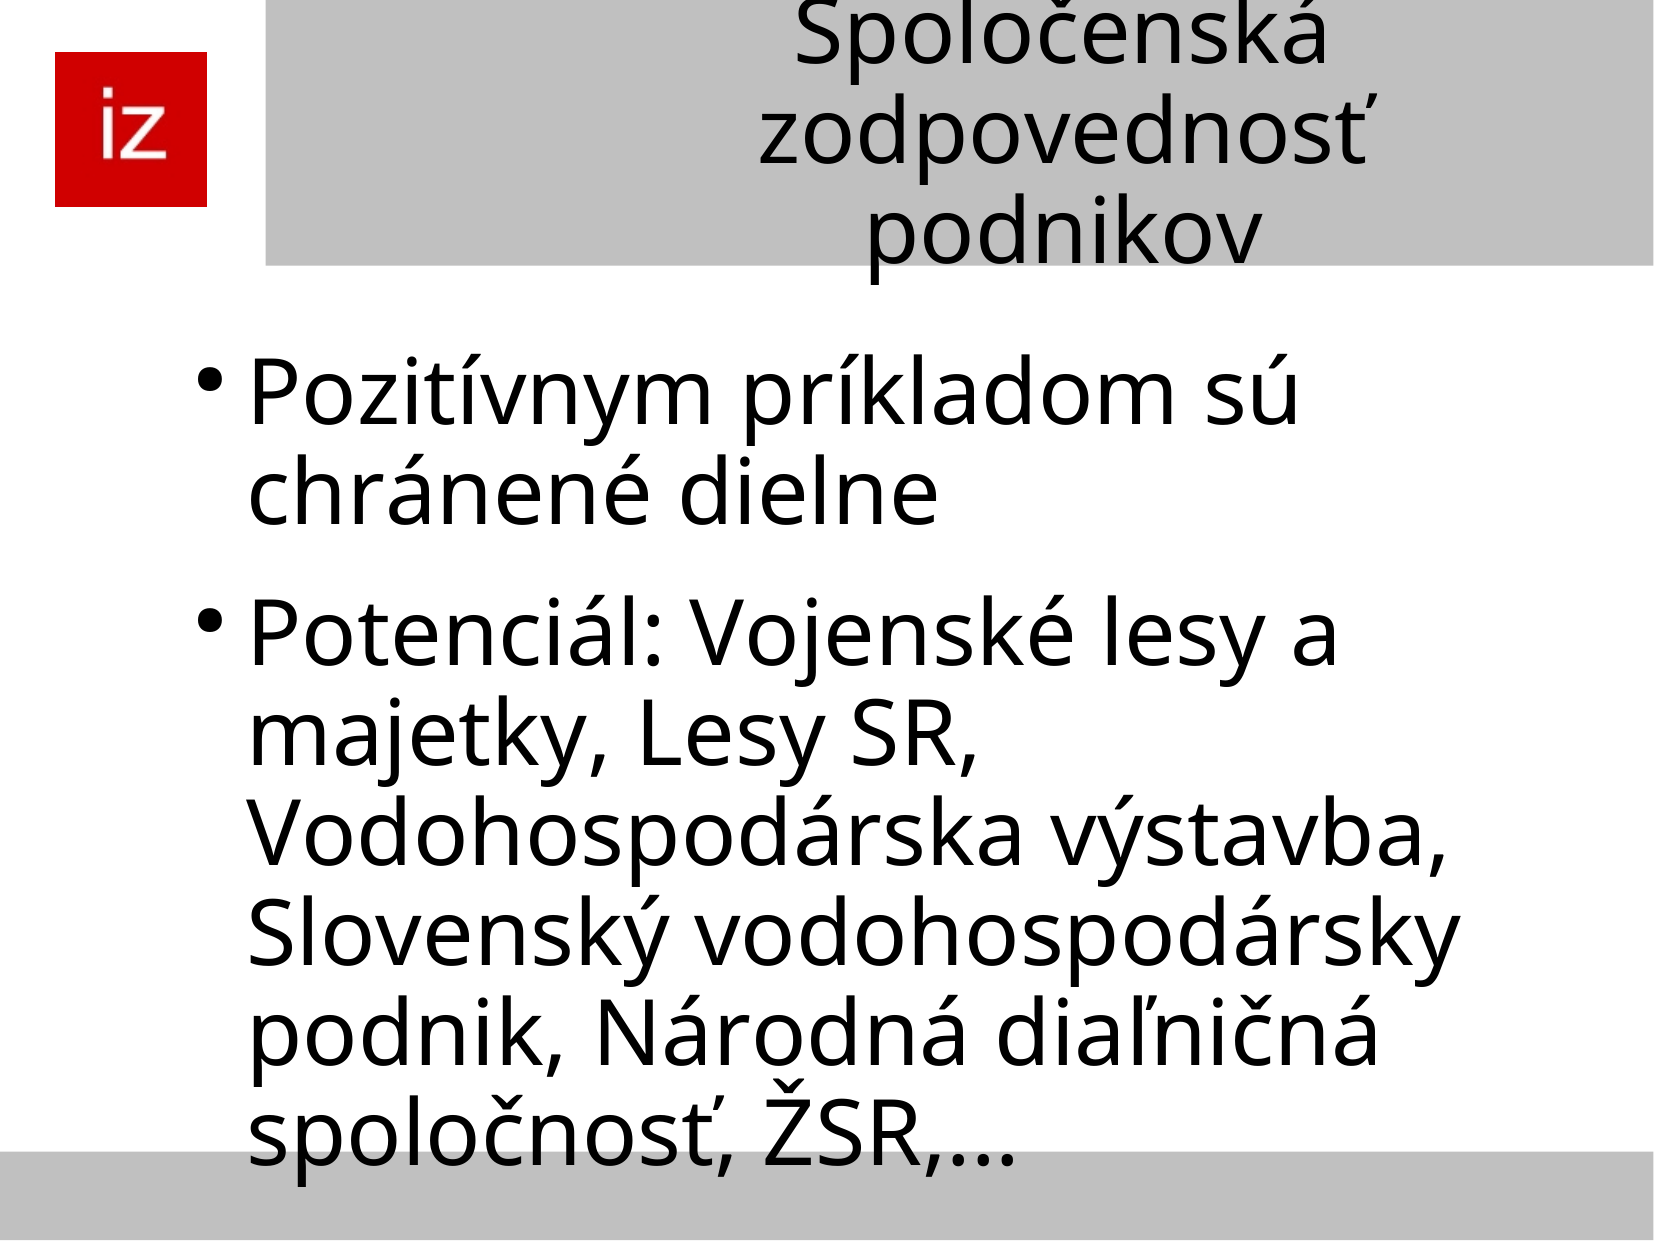

# Spoločenská zodpovednosť podnikov
Pozitívnym príkladom sú chránené dielne
Potenciál: Vojenské lesy a majetky, Lesy SR, Vodohospodárska výstavba, Slovenský vodohospodársky podnik, Národná diaľničná spoločnosť, ŽSR,...